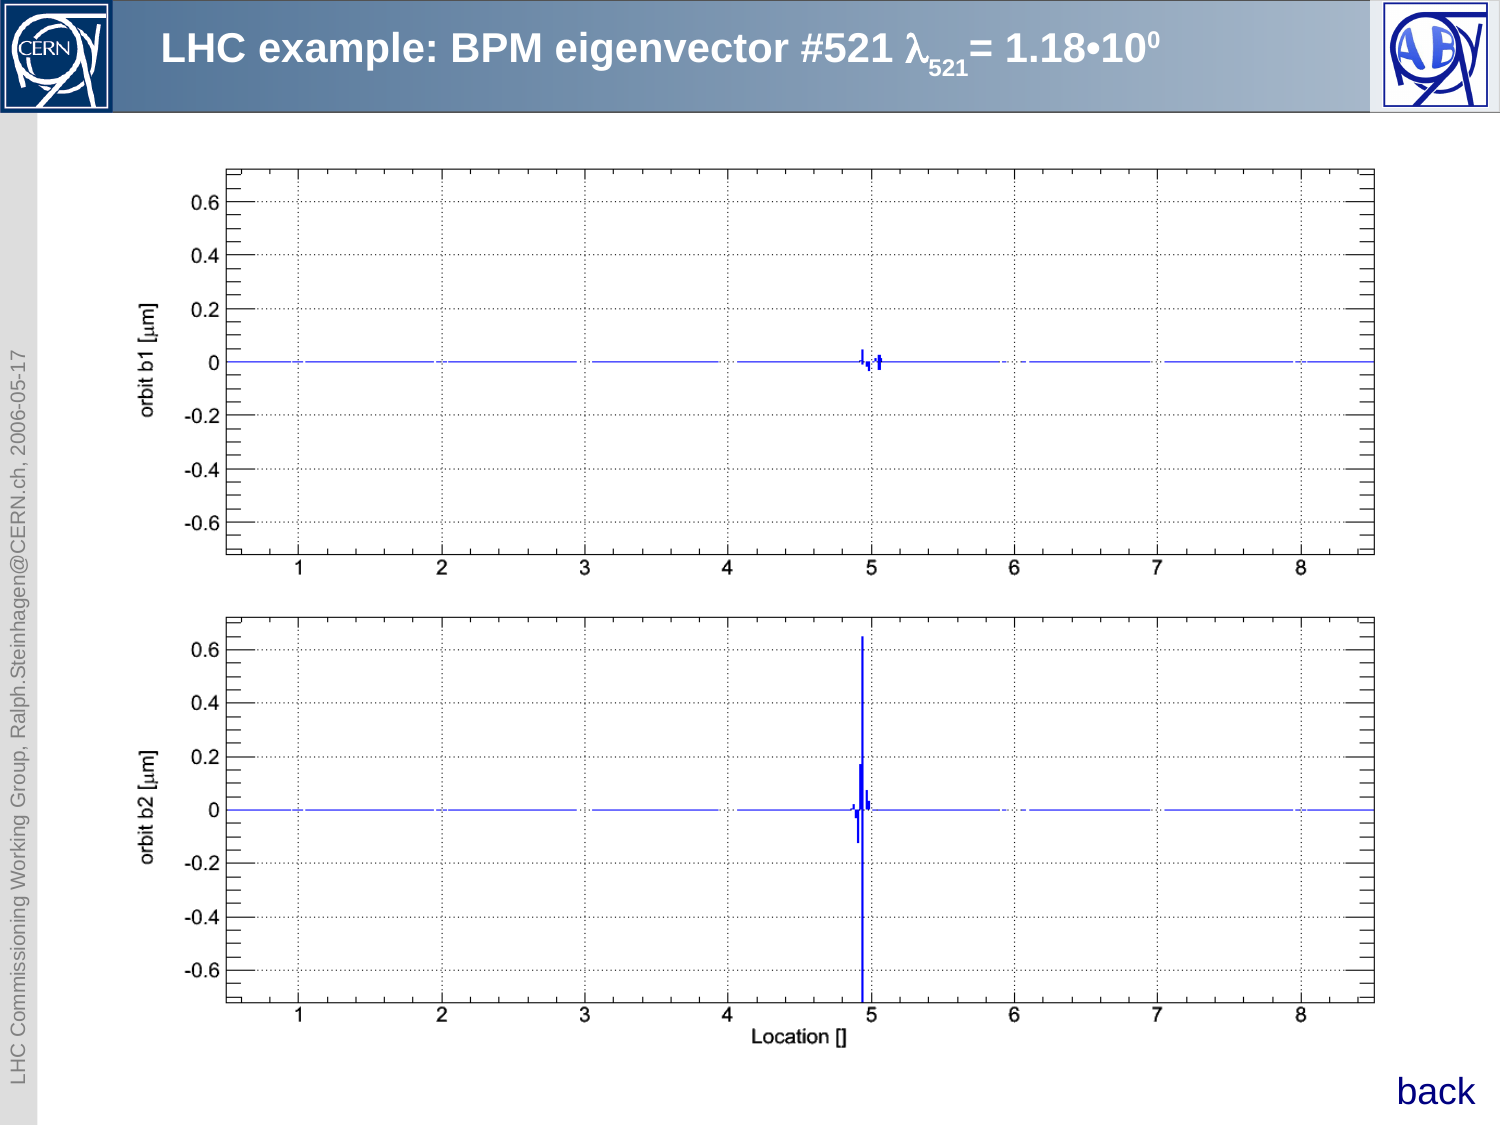

# LHC example: BPM eigenvector #521 l521= 1.18•100
back